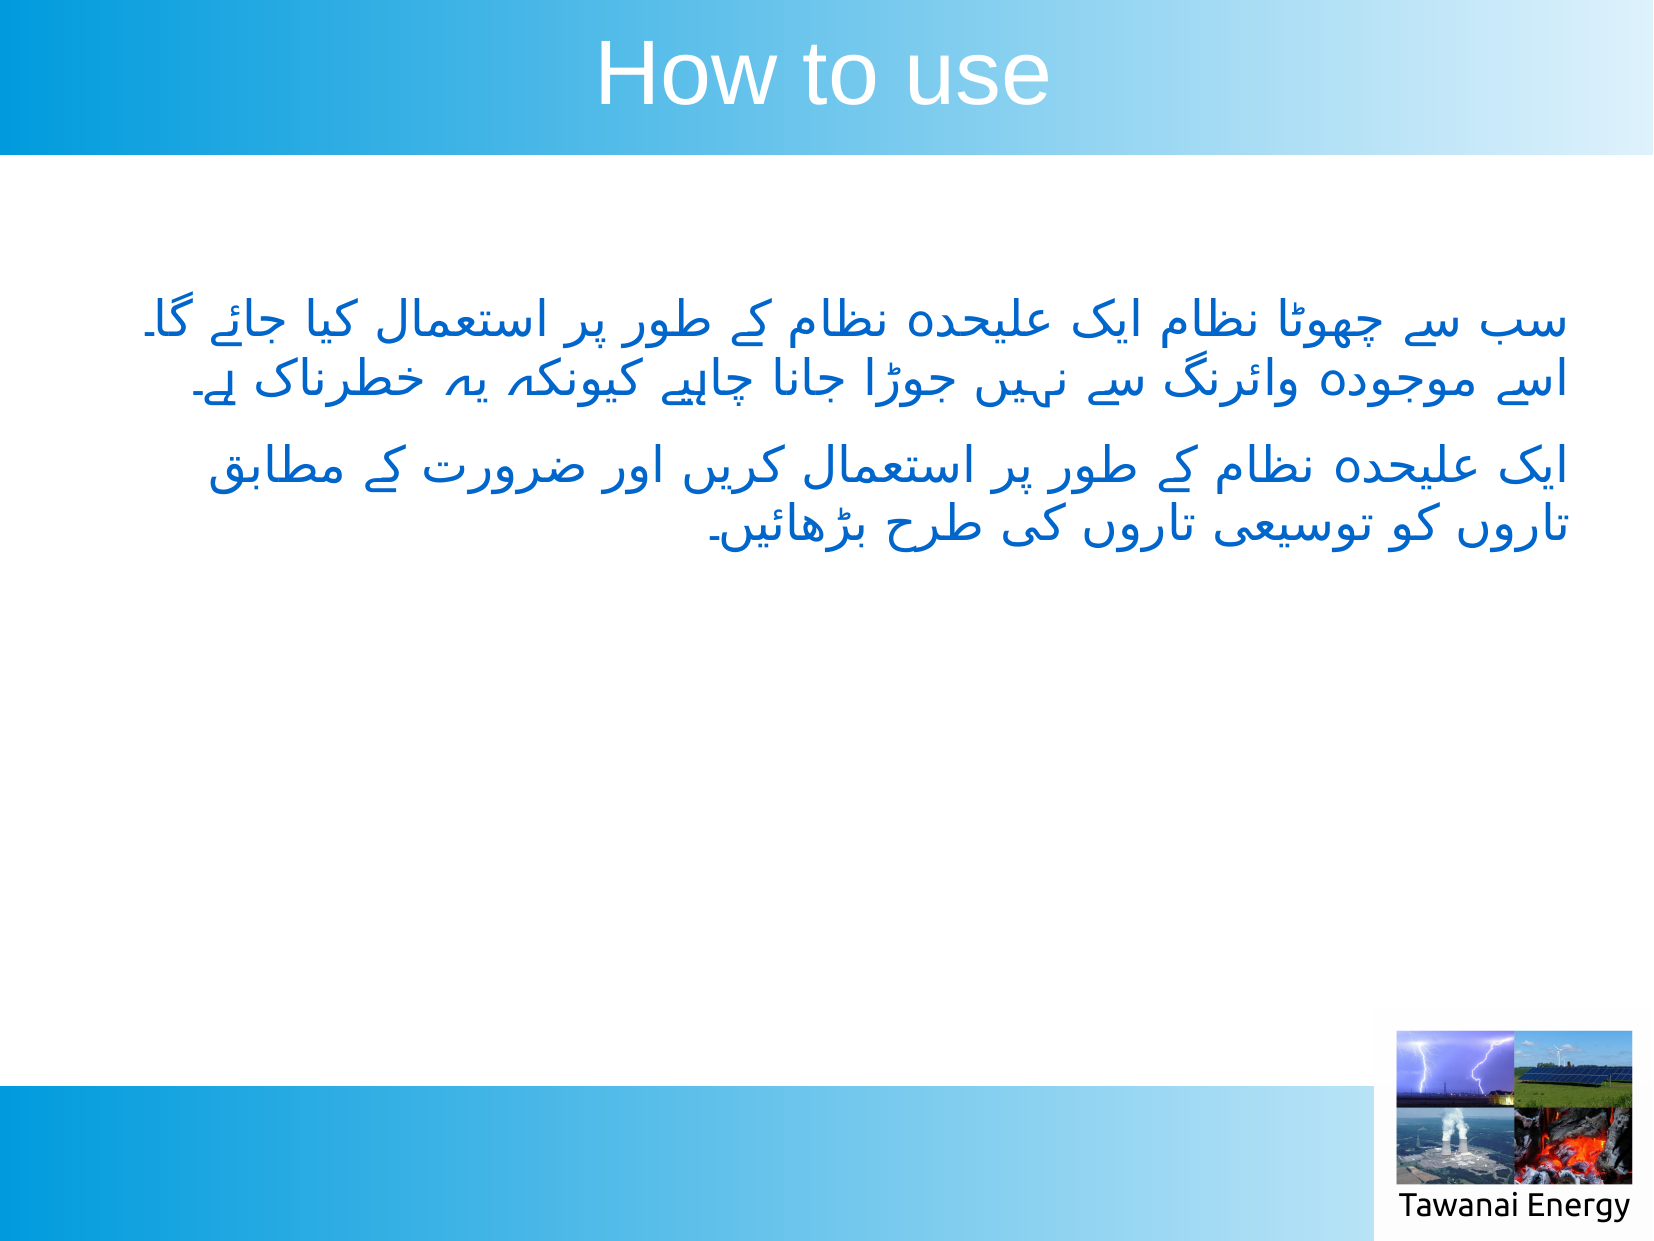

# How to use
سب سے چھوٹا نظام ایک علیحدہ نظام کے طور پر استعمال کیا جائے گا۔ اسے موجودہ وائرنگ سے نہیں جوڑا جانا چاہیے کیونکہ یہ خطرناک ہے۔
ایک علیحدہ نظام کے طور پر استعمال کریں اور ضرورت کے مطابق تاروں کو توسیعی تاروں کی طرح بڑھائیں۔